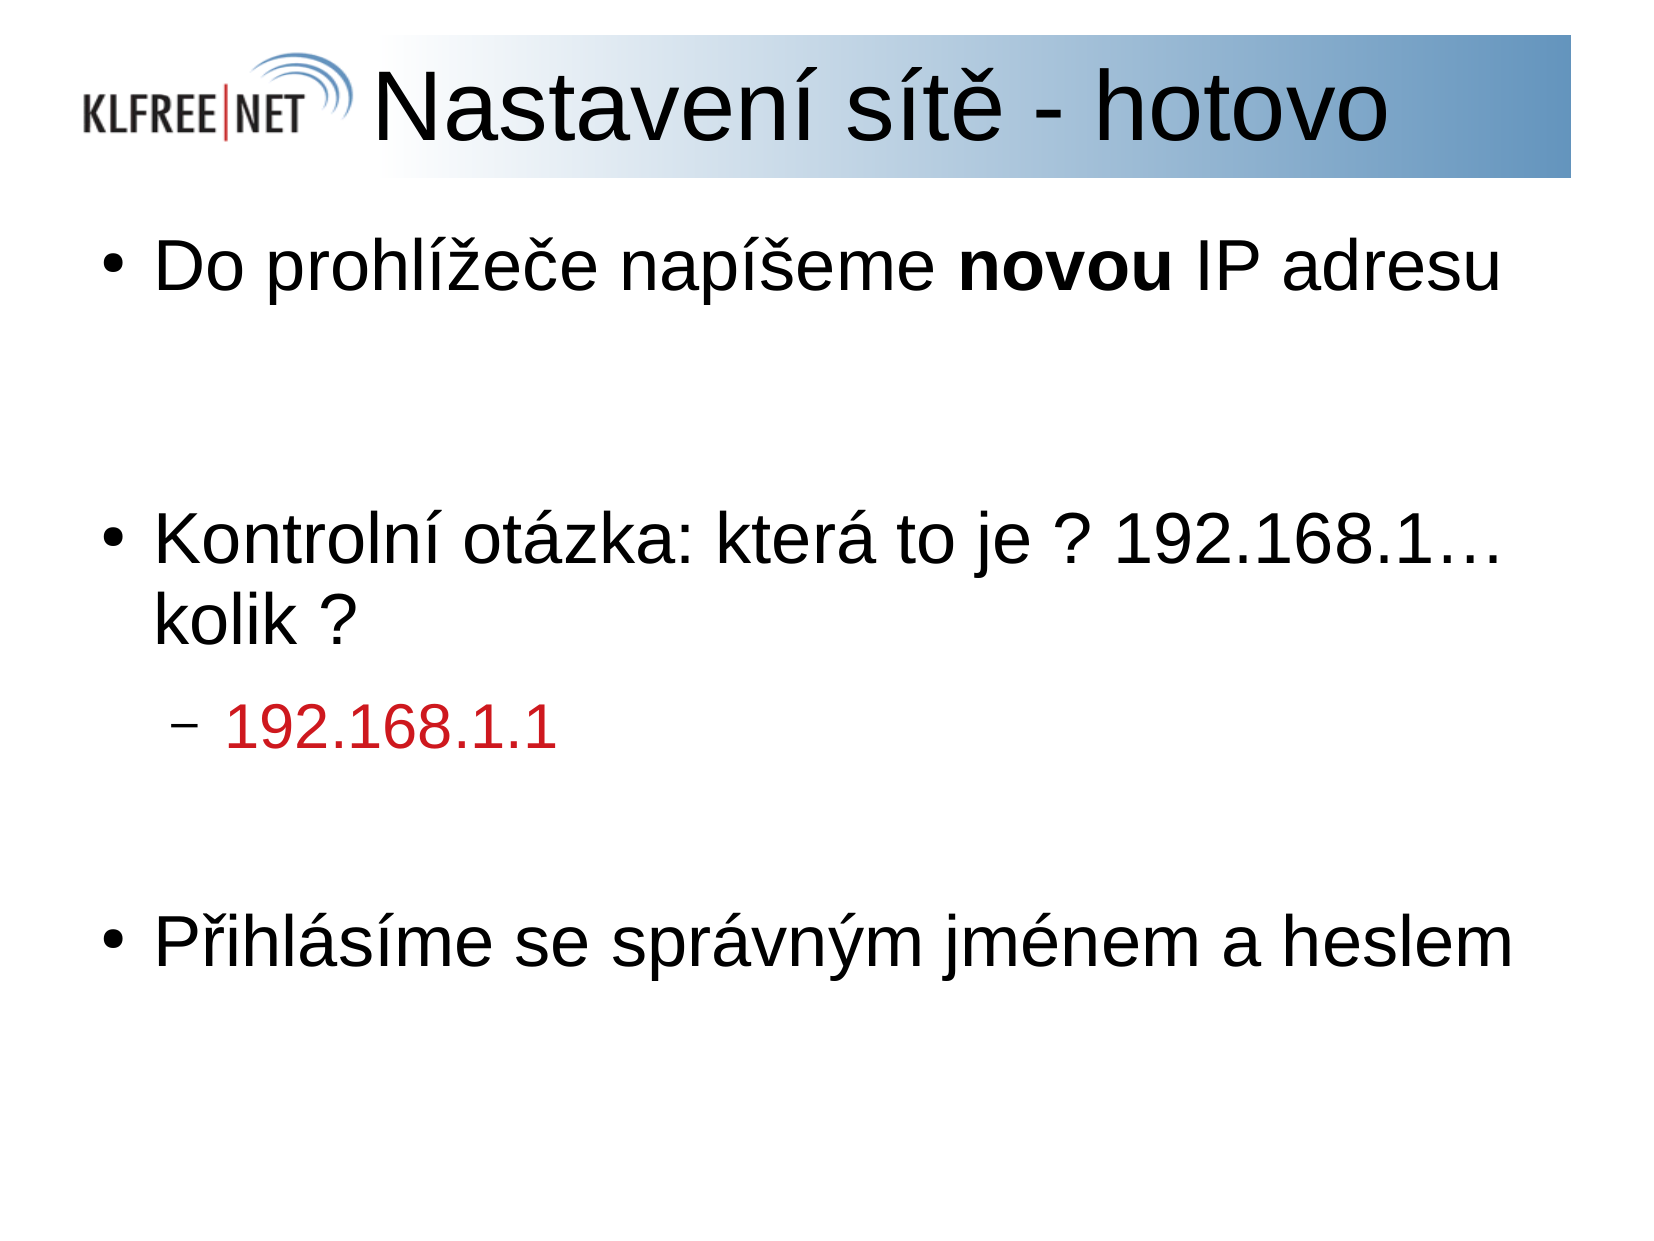

# Nastavení sítě - hotovo
Do prohlížeče napíšeme novou IP adresu
Kontrolní otázka: která to je ? 192.168.1… kolik ?
192.168.1.1
Přihlásíme se správným jménem a heslem